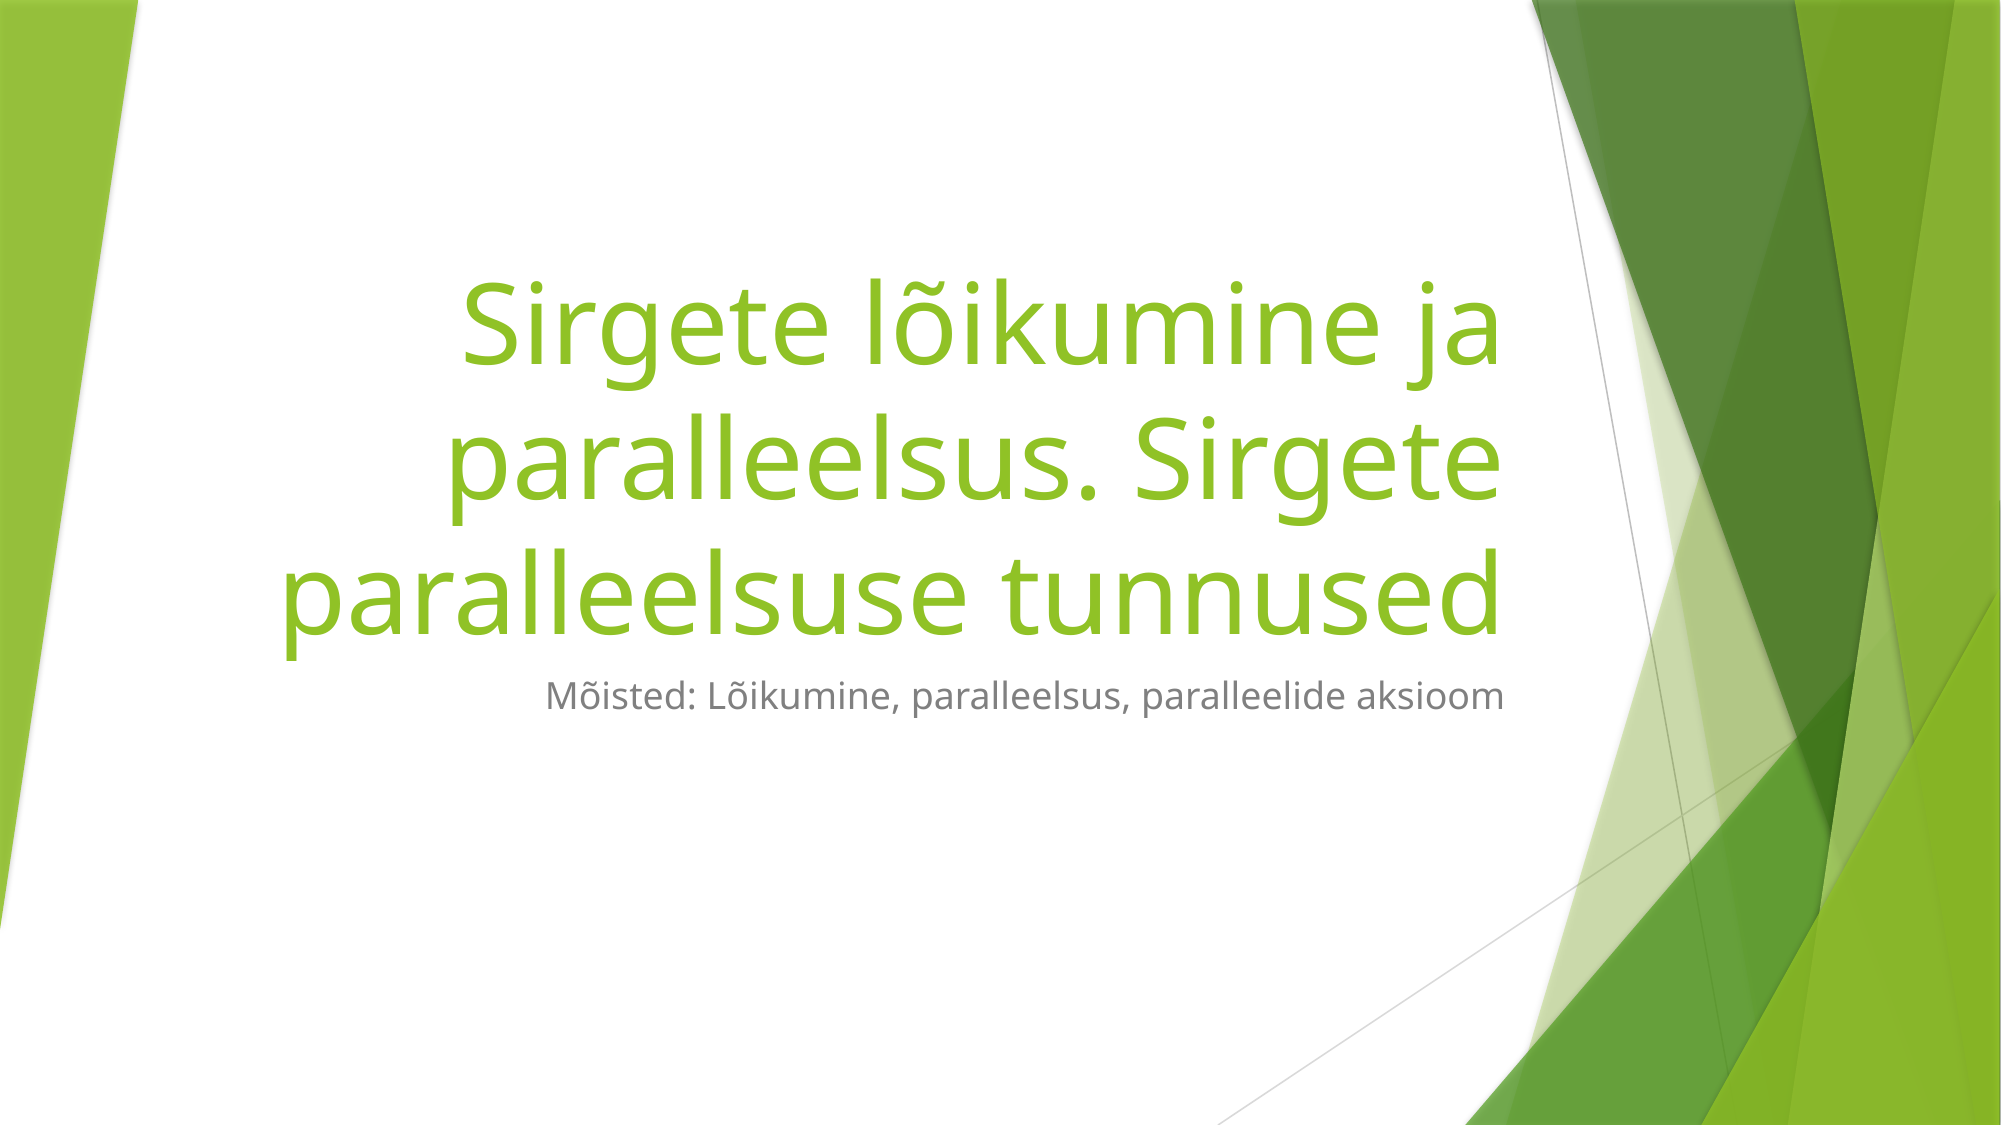

# Sirgete lõikumine ja paralleelsus. Sirgete paralleelsuse tunnused
Mõisted: Lõikumine, paralleelsus, paralleelide aksioom